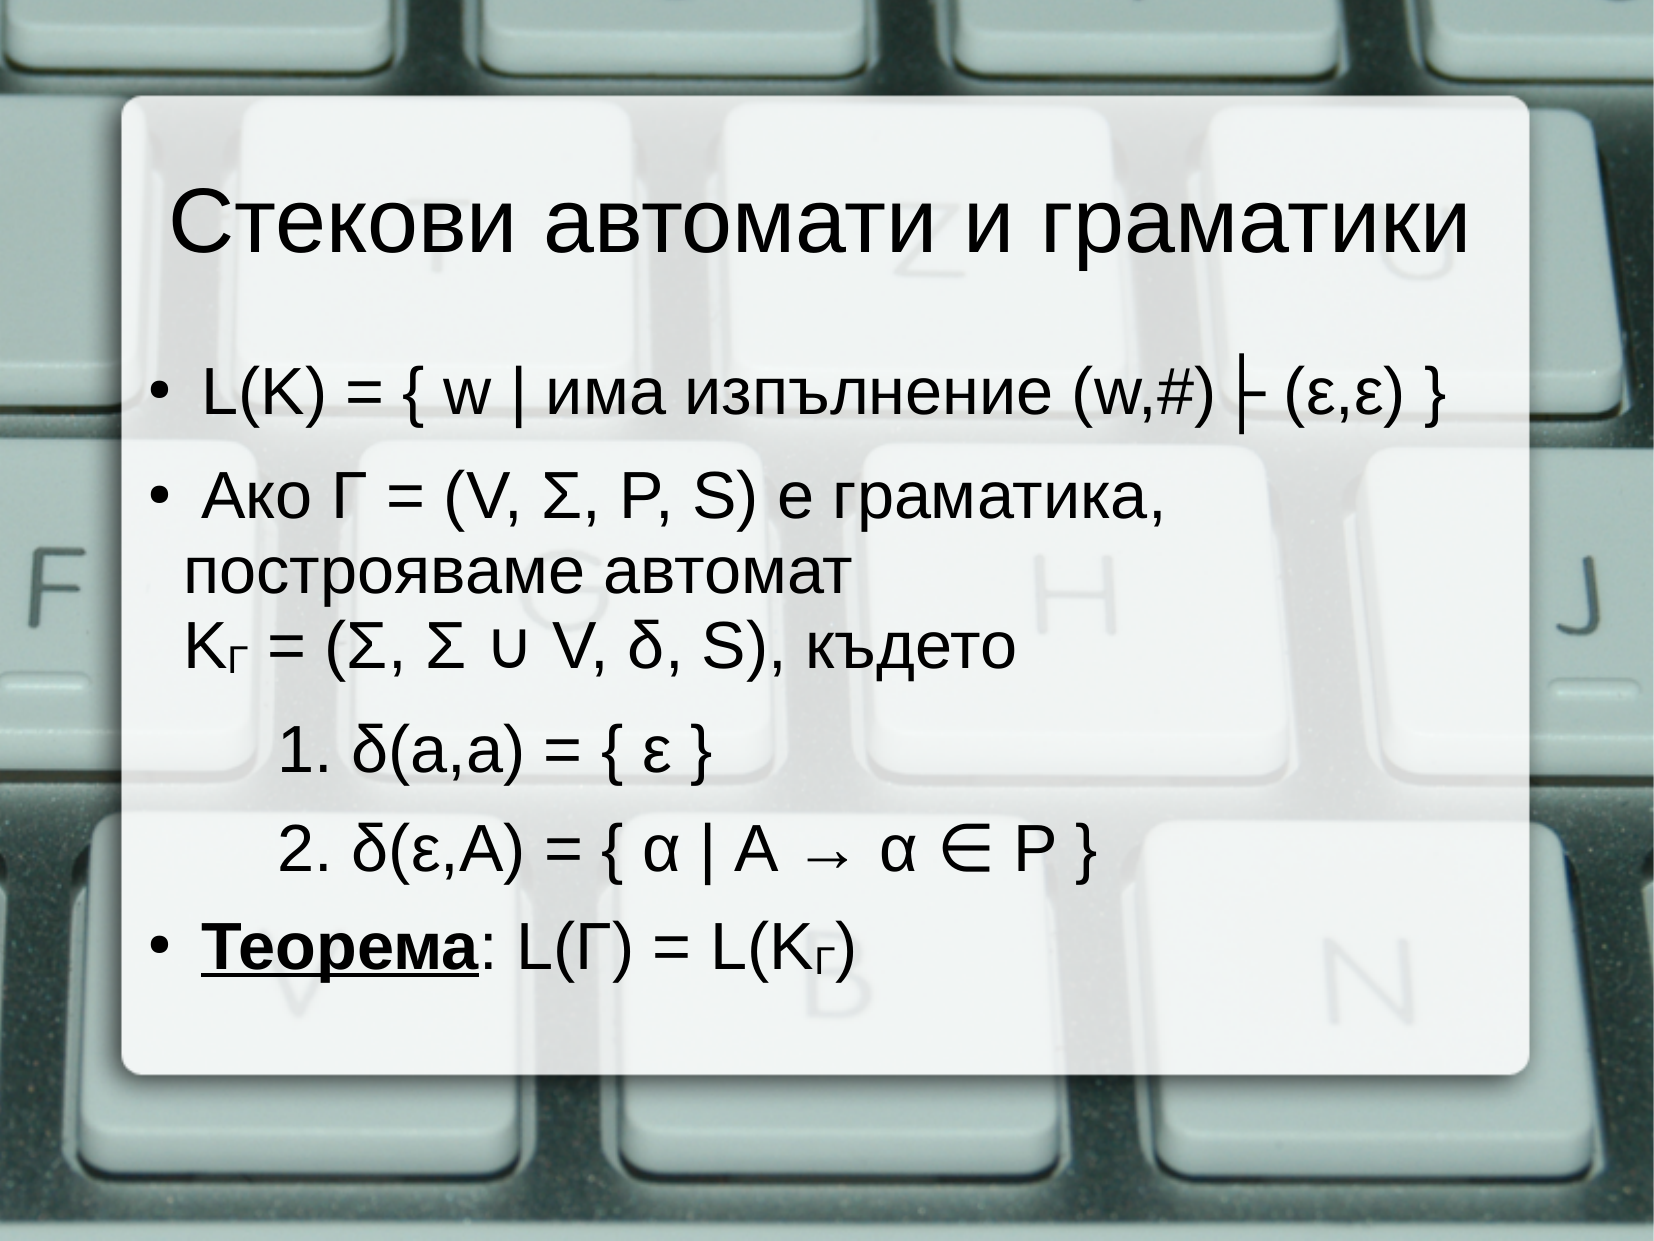

# Стекови автомати и граматики
 L(K) = { w | има изпълнение (w,#)├ (ε,ε) }
 Ако Γ = (V, Σ, P, S) е граматика, построяваме автомат
KΓ = (Σ, Σ ∪ V, δ, S), където
δ(a,a) = { ε }
δ(ε,A) = { α | A → α ∈ P }
 Теорема: L(Γ) = L(KΓ)